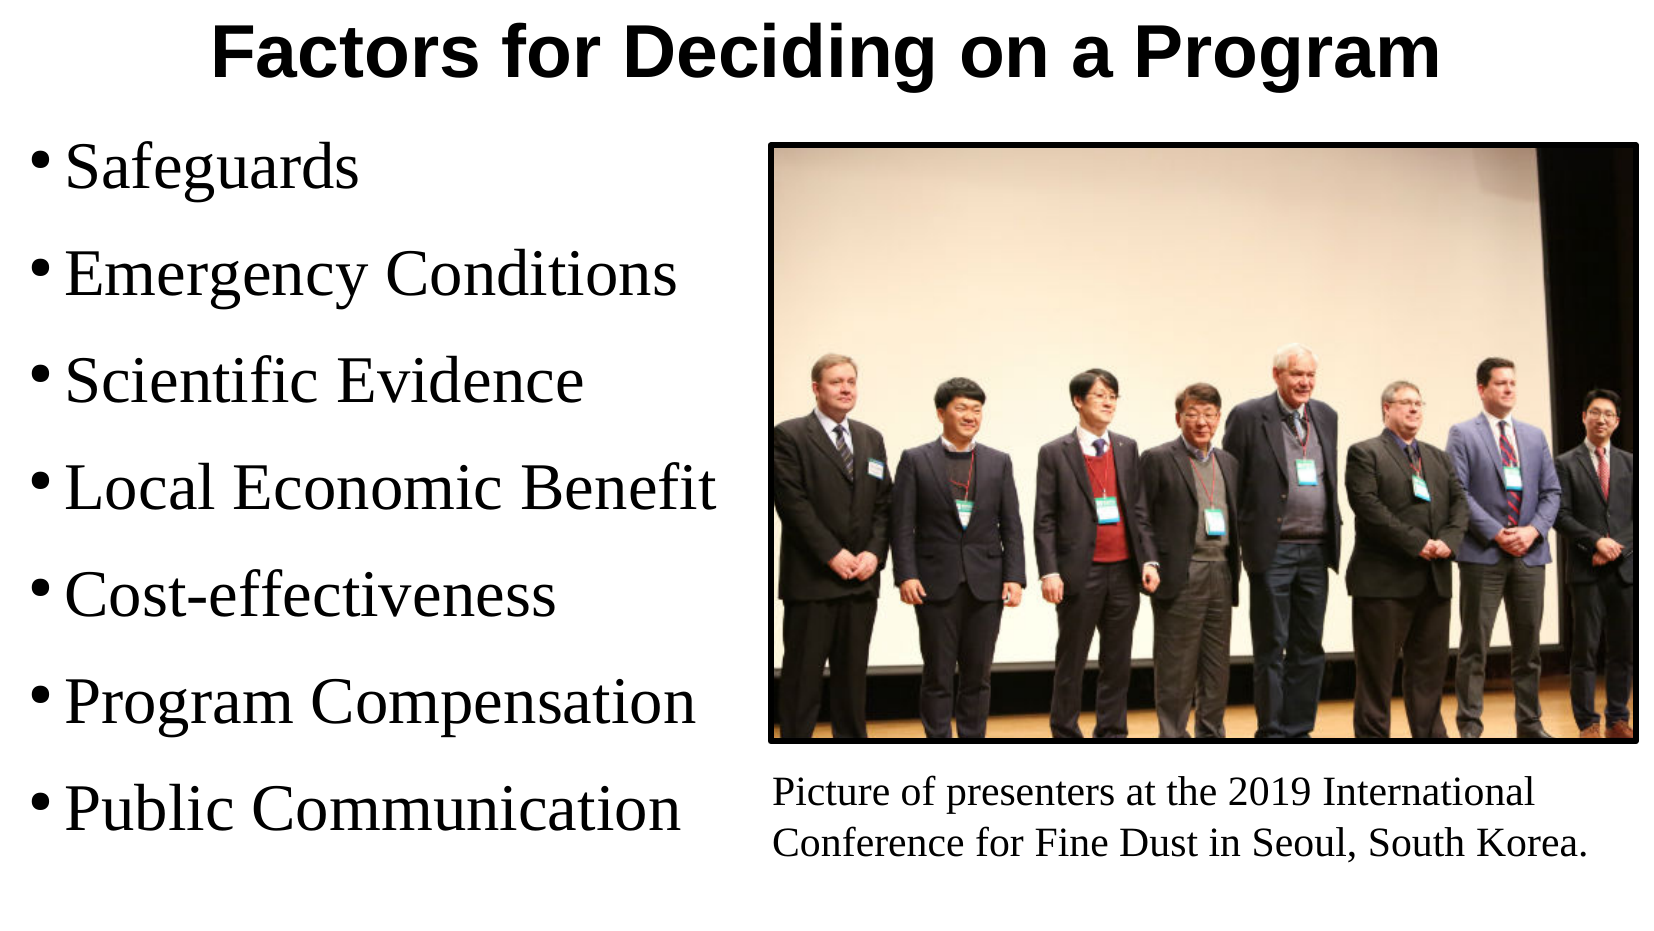

# Factors for Deciding on a Program
Safeguards
Emergency Conditions
Scientific Evidence
Local Economic Benefit
Cost-effectiveness
Program Compensation
Public Communication
Picture of presenters at the 2019 International Conference for Fine Dust in Seoul, South Korea.